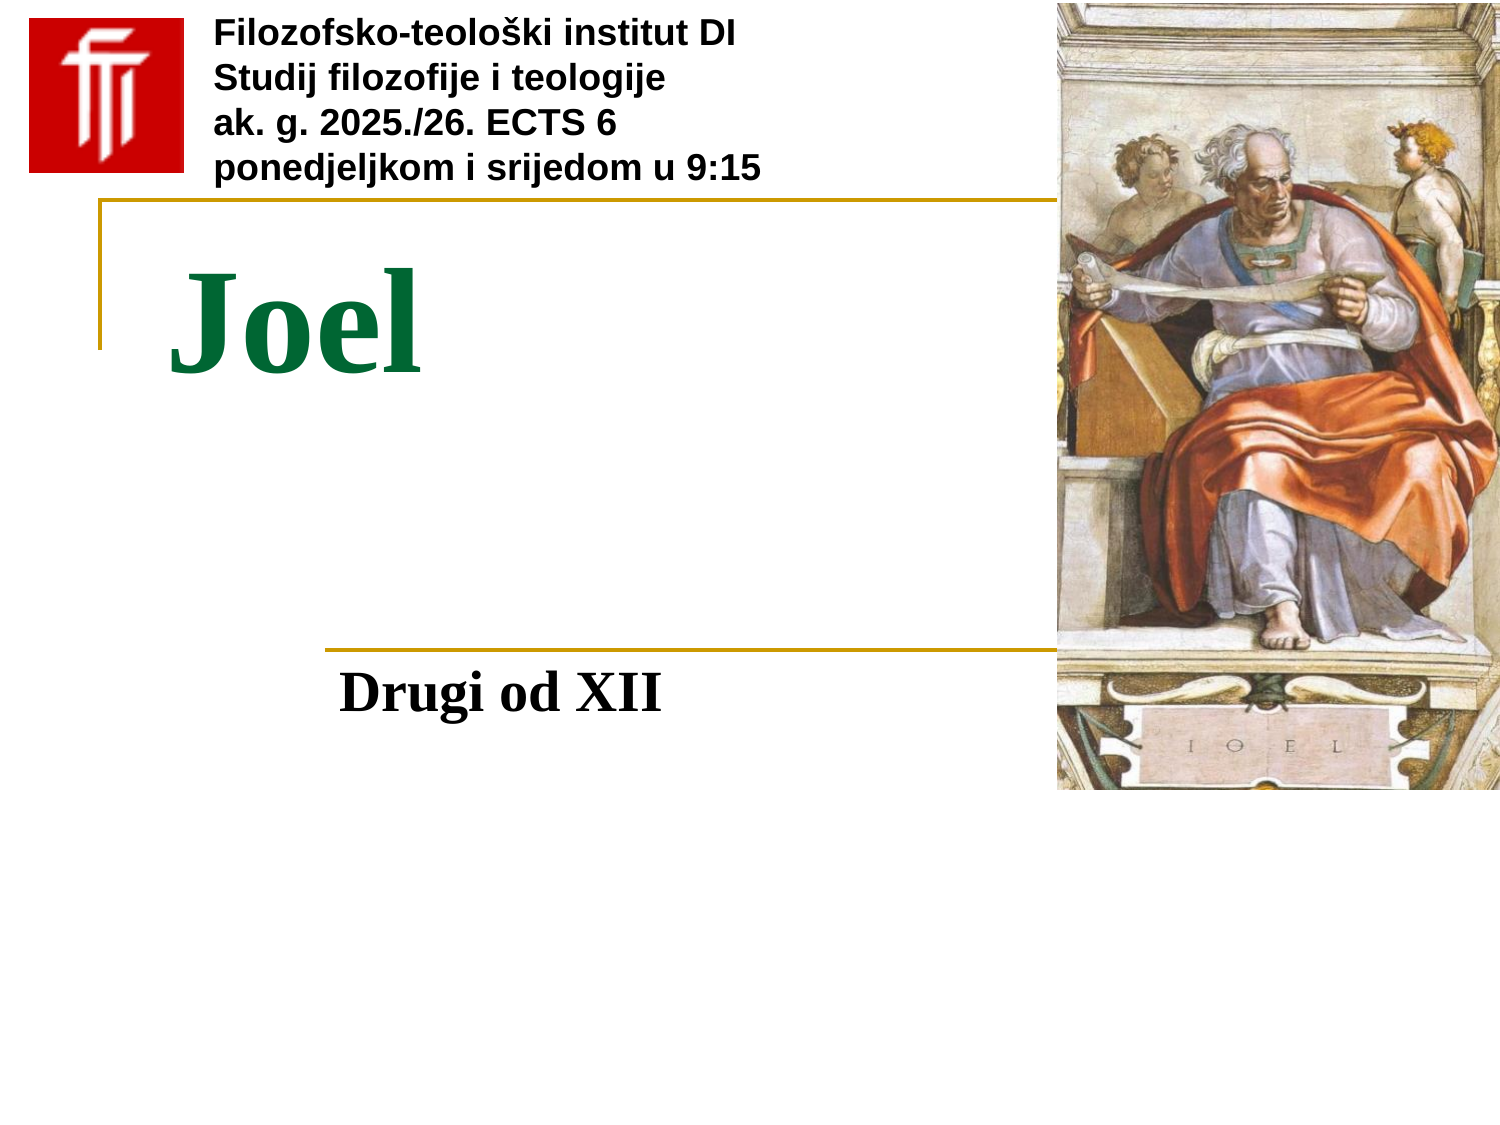

Filozofsko-teološki institut DI
Studij filozofije i teologije
ak. g. 2025./26. ECTS 6
ponedjeljkom i srijedom u 9:15
# Joel
Drugi od XII